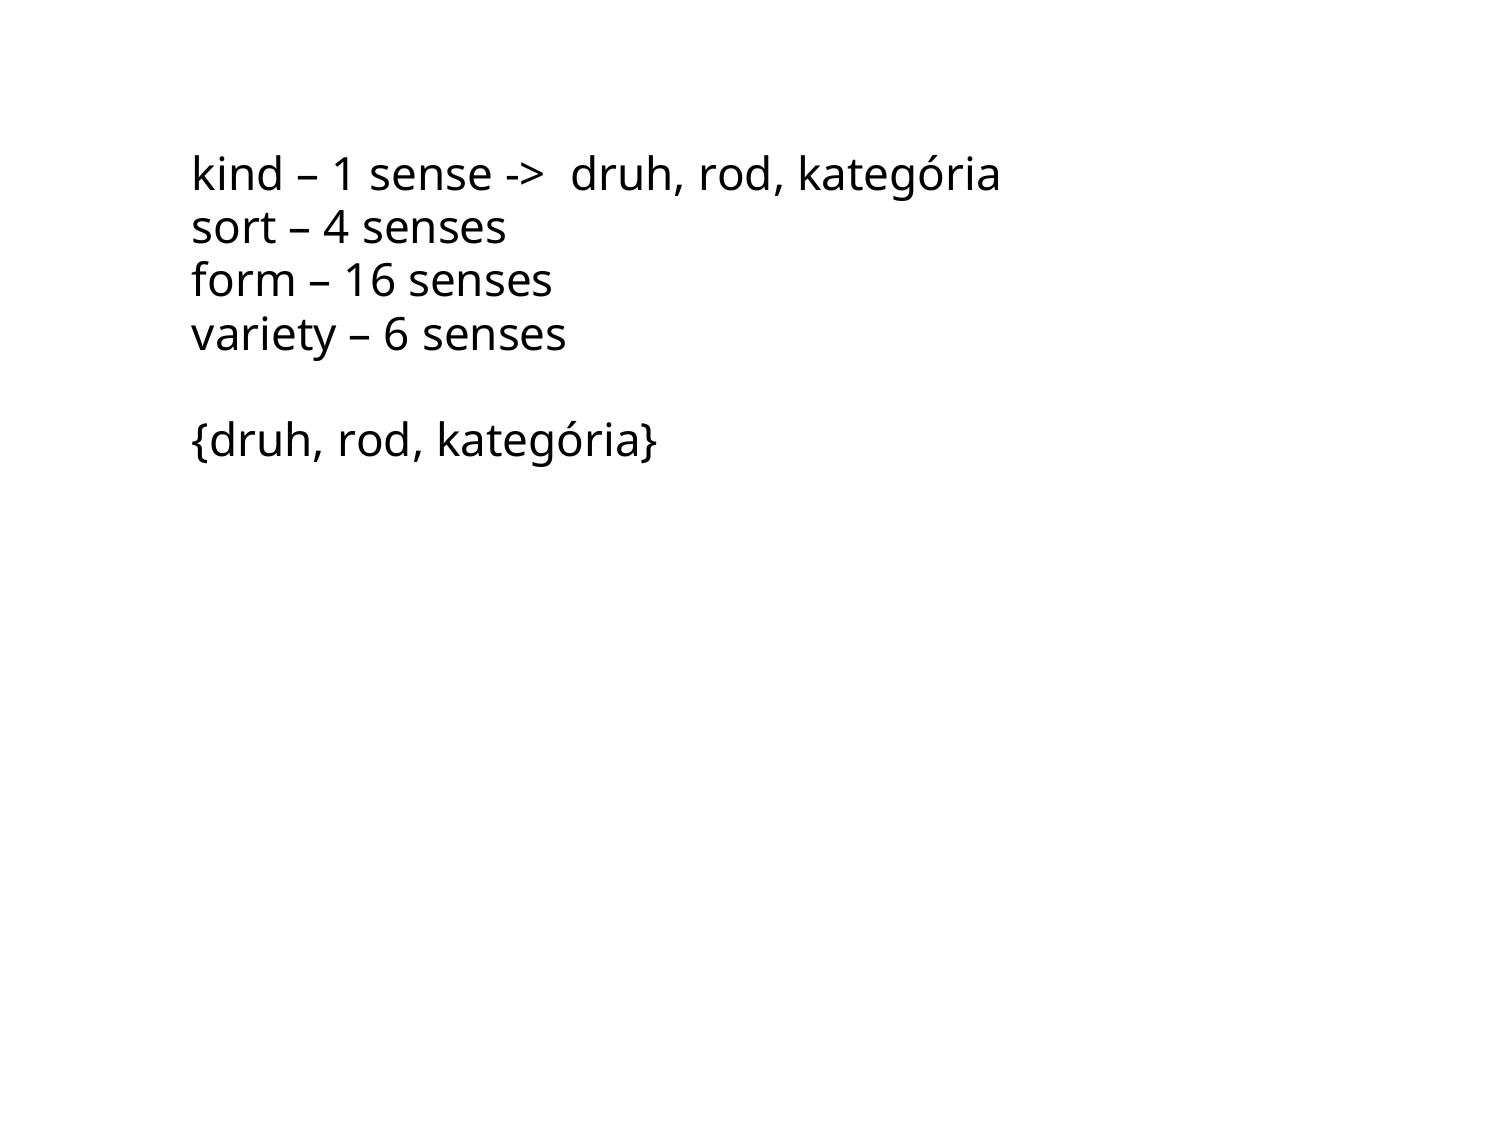

kind – 1 sense -> druh, rod, kategória
sort – 4 senses
form – 16 senses
variety – 6 senses
{druh, rod, kategória}